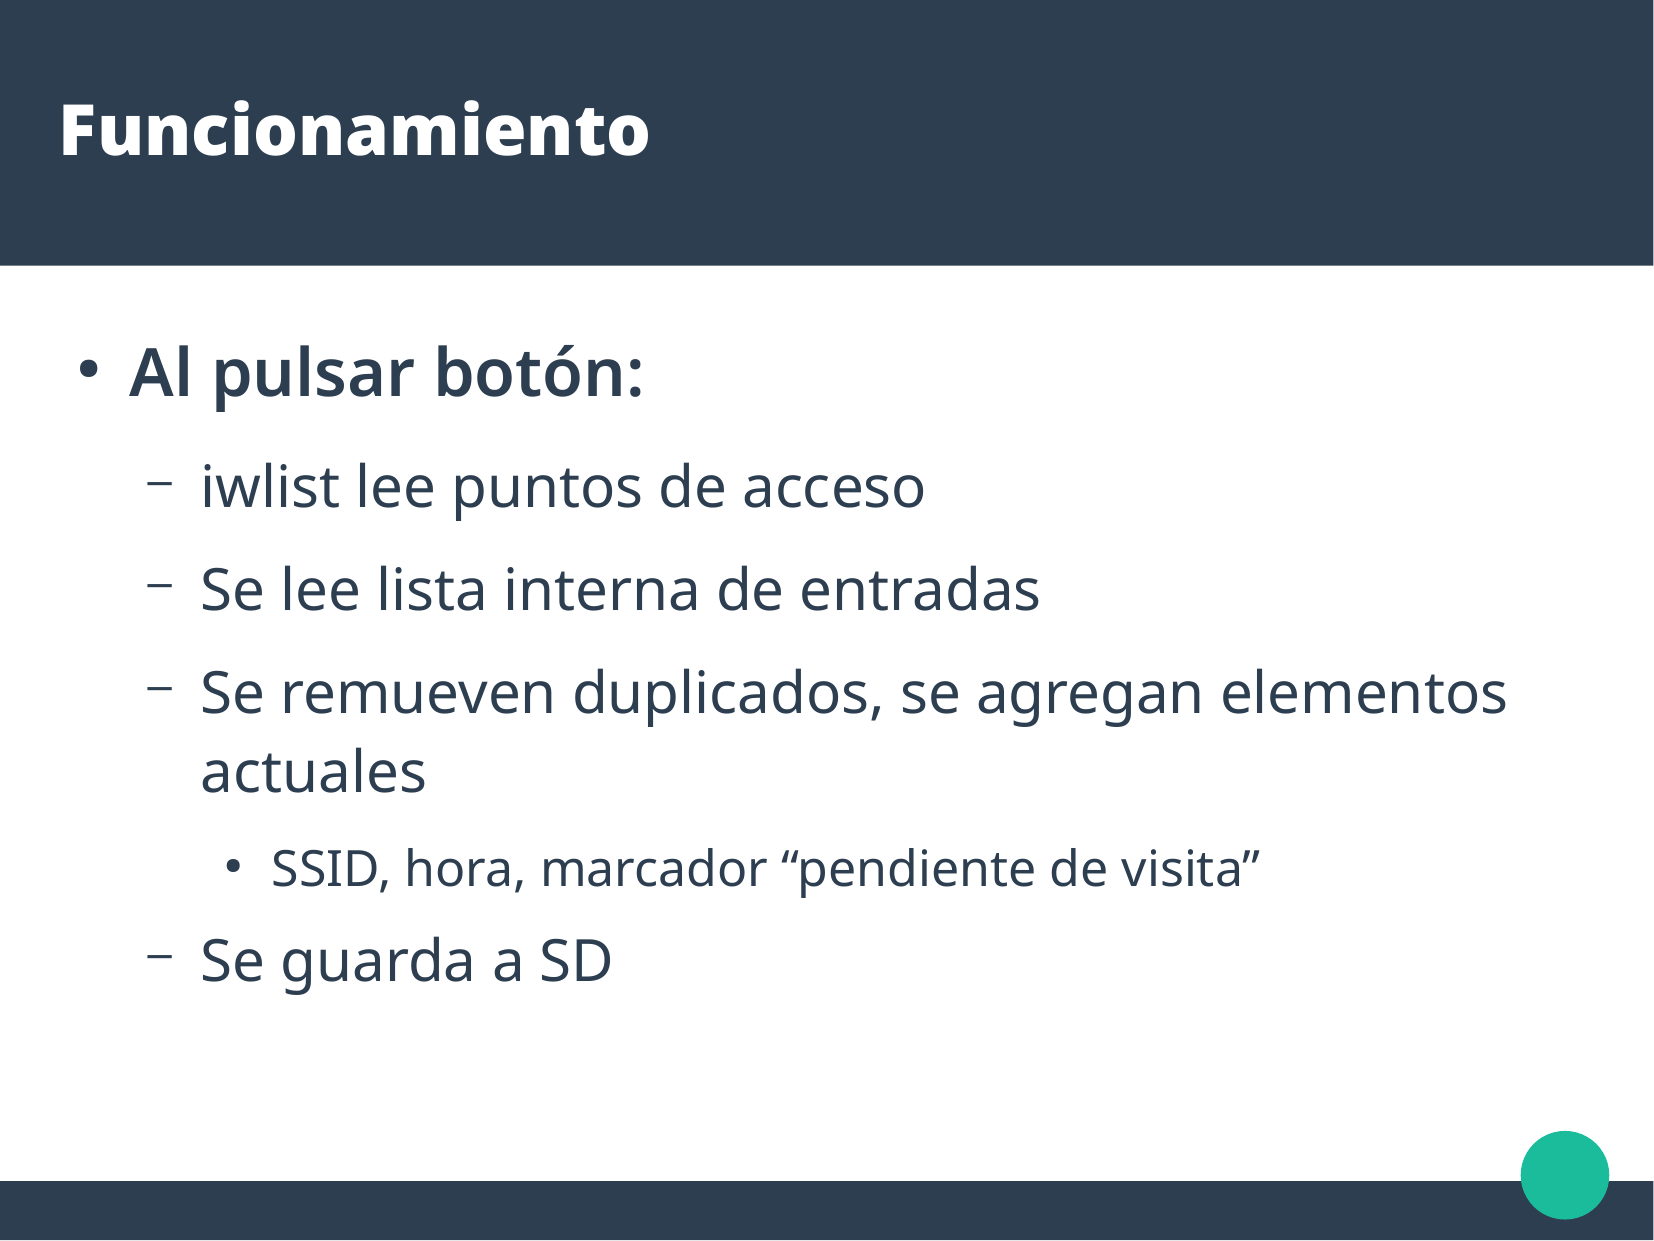

# Funcionamiento
Al pulsar botón:
iwlist lee puntos de acceso
Se lee lista interna de entradas
Se remueven duplicados, se agregan elementos actuales
SSID, hora, marcador “pendiente de visita”
Se guarda a SD